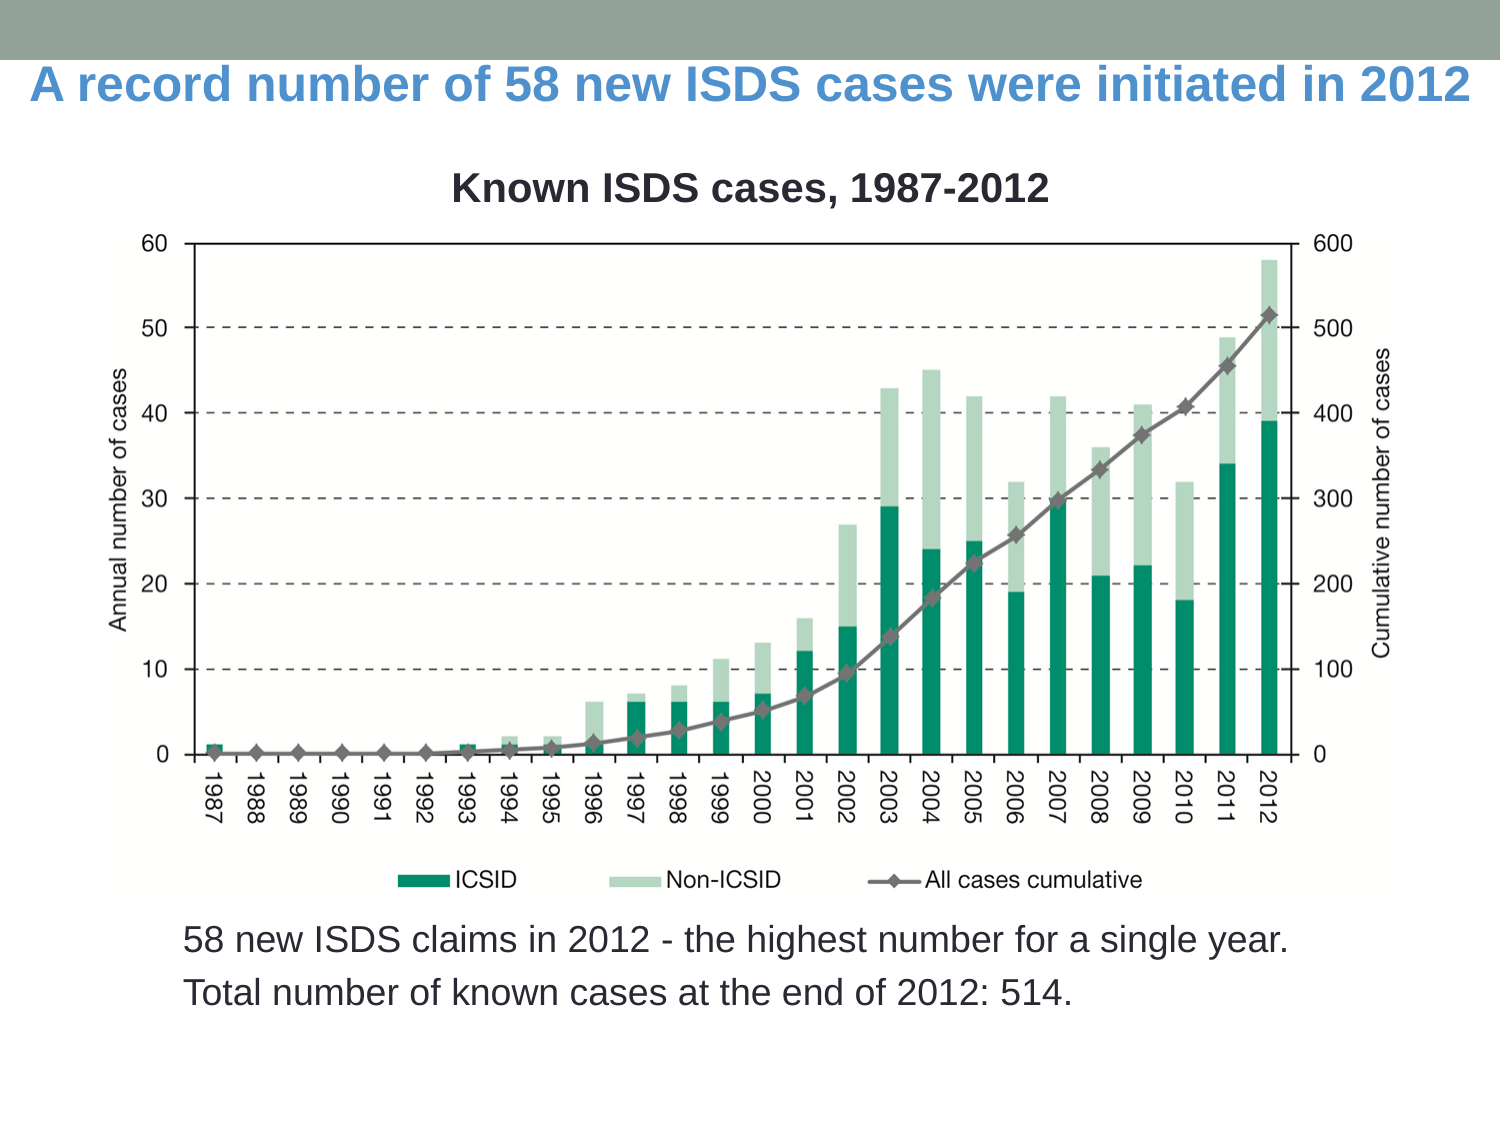

A record number of 58 new ISDS cases were initiated in 2012
Known ISDS cases, 1987-2012
58 new ISDS claims in 2012 - the highest number for a single year.
Total number of known cases at the end of 2012: 514.